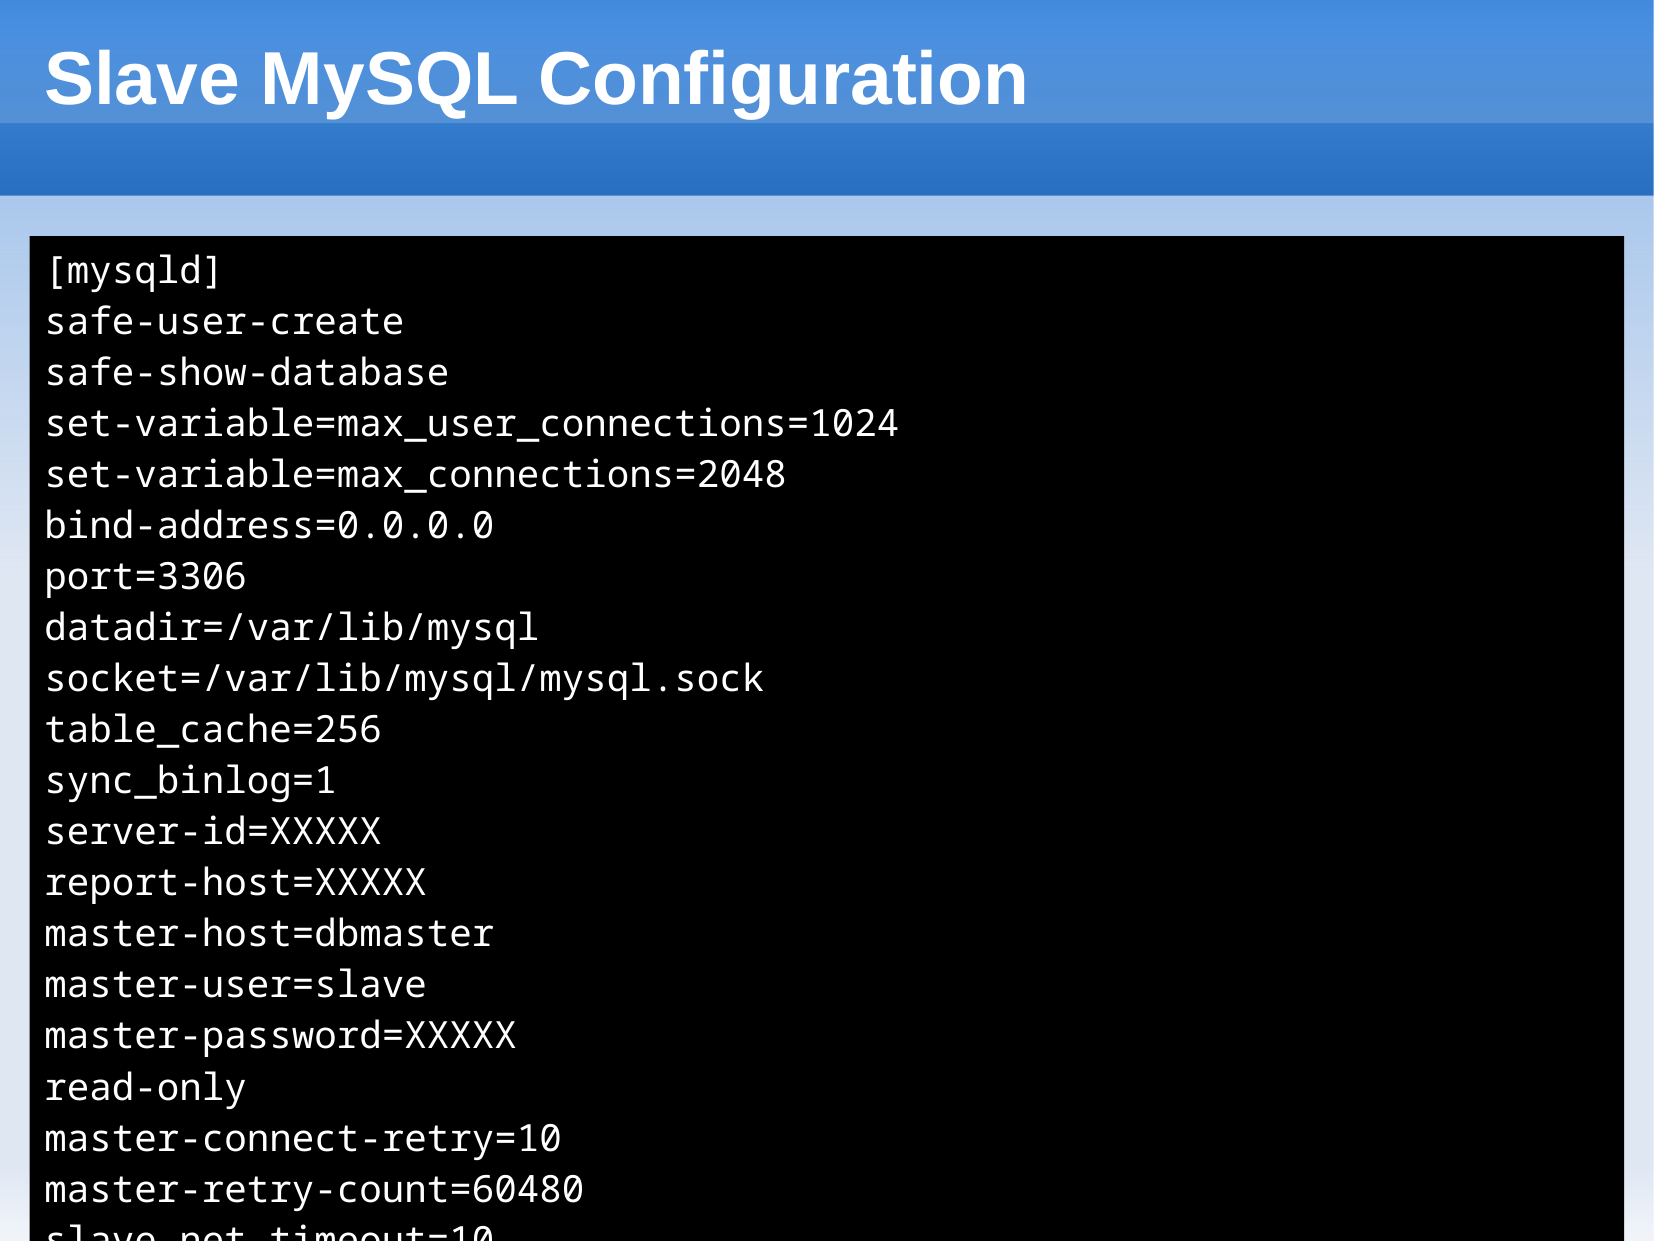

Slave MySQL Configuration
[mysqld]
safe-user-create
safe-show-database
set-variable=max_user_connections=1024
set-variable=max_connections=2048
bind-address=0.0.0.0
port=3306
datadir=/var/lib/mysql
socket=/var/lib/mysql/mysql.sock
table_cache=256
sync_binlog=1
server-id=XXXXX
report-host=XXXXX
master-host=dbmaster
master-user=slave
master-password=XXXXX
read-only
master-connect-retry=10
master-retry-count=60480
slave-net-timeout=10
tmpdir=/var/tmp
log-bin
log-slave-updates